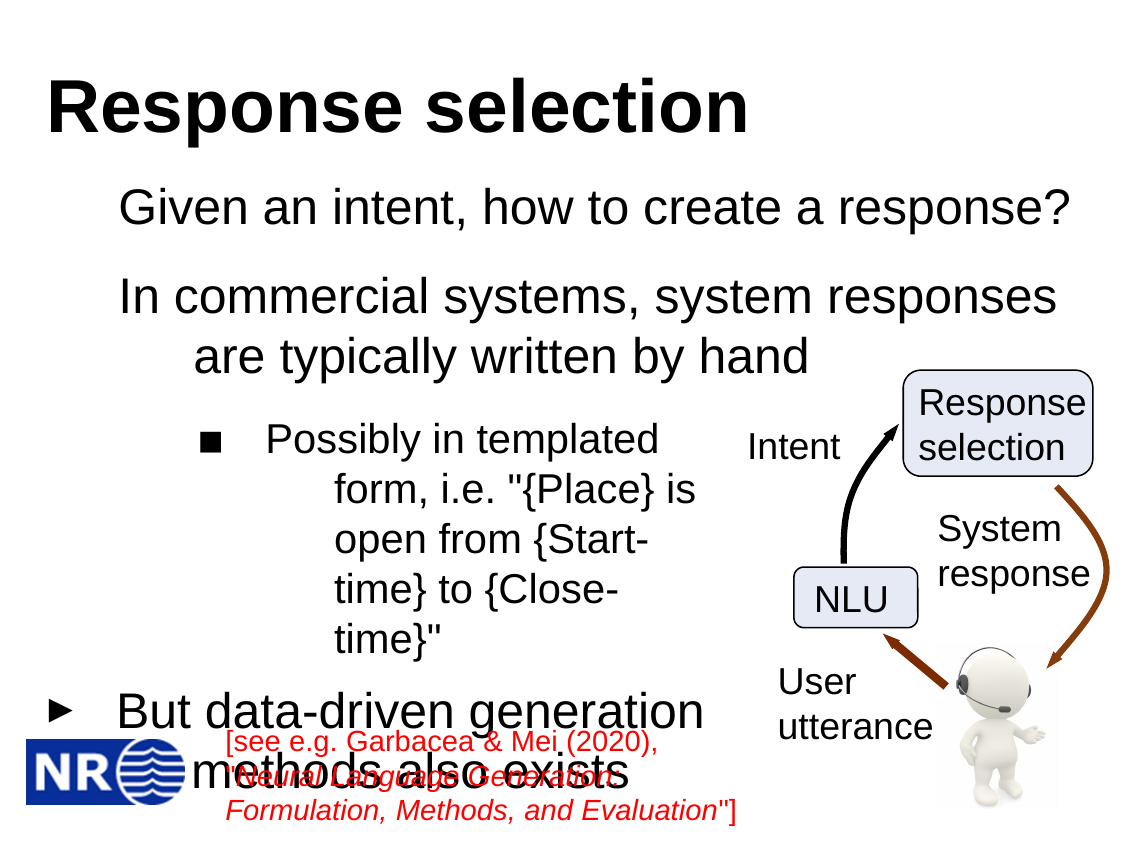

# Response selection
Given an intent, how to create a response?
In commercial systems, system responses are typically written by hand
Response selection
NLU
Possibly in templated form, i.e. "{Place} is open from {Start-time} to {Close-time}"
But data-driven generation methods also exists
Intent
System response
User utterance
[see e.g. Garbacea & Mei (2020), "Neural Language Generation: Formulation, Methods, and Evaluation"]